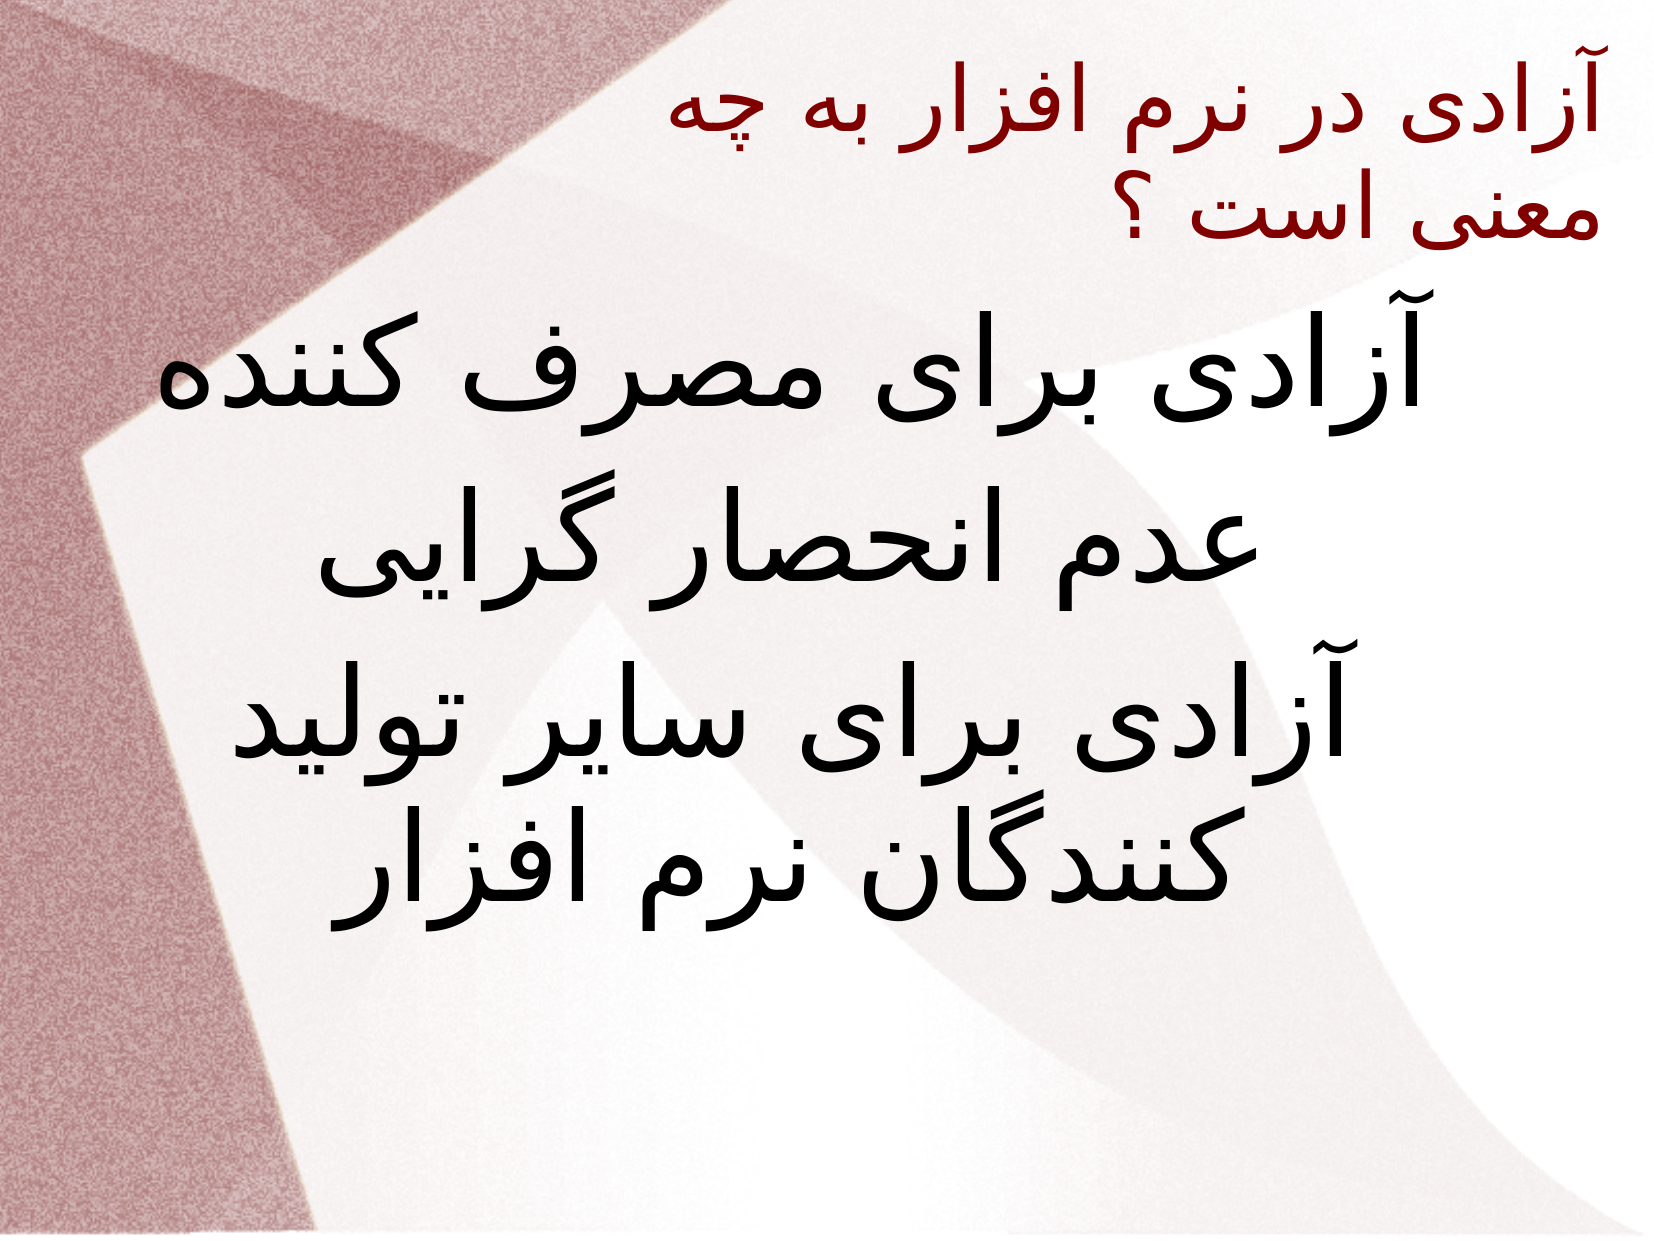

# آزادی در نرم افزار به چه معنی است ؟
آزادی برای مصرف کننده
عدم انحصار گرایی
آزادی برای سایر تولید کنندگان نرم افزار